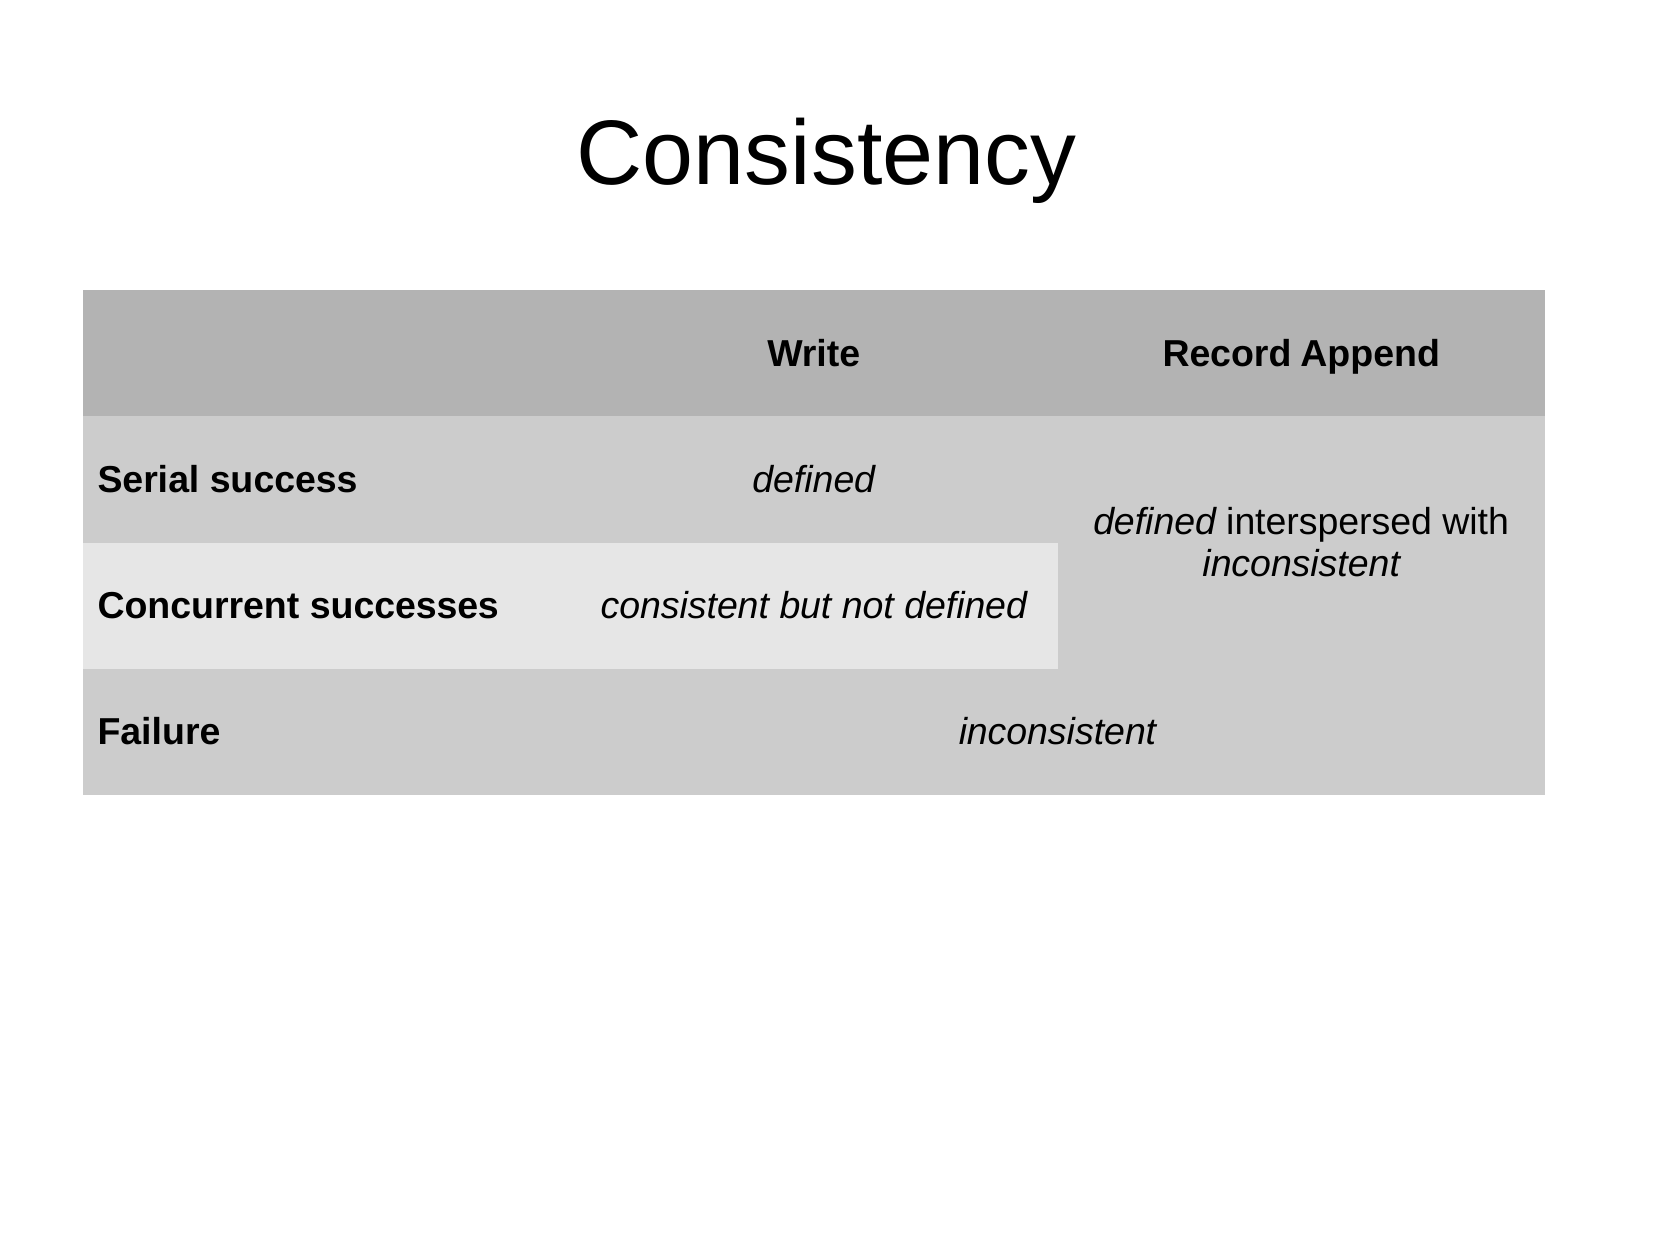

# Consistency
| | Write | Record Append |
| --- | --- | --- |
| Serial success | defined | defined interspersed with inconsistent |
| Concurrent successes | consistent but not defined | |
| Failure | inconsistent | |